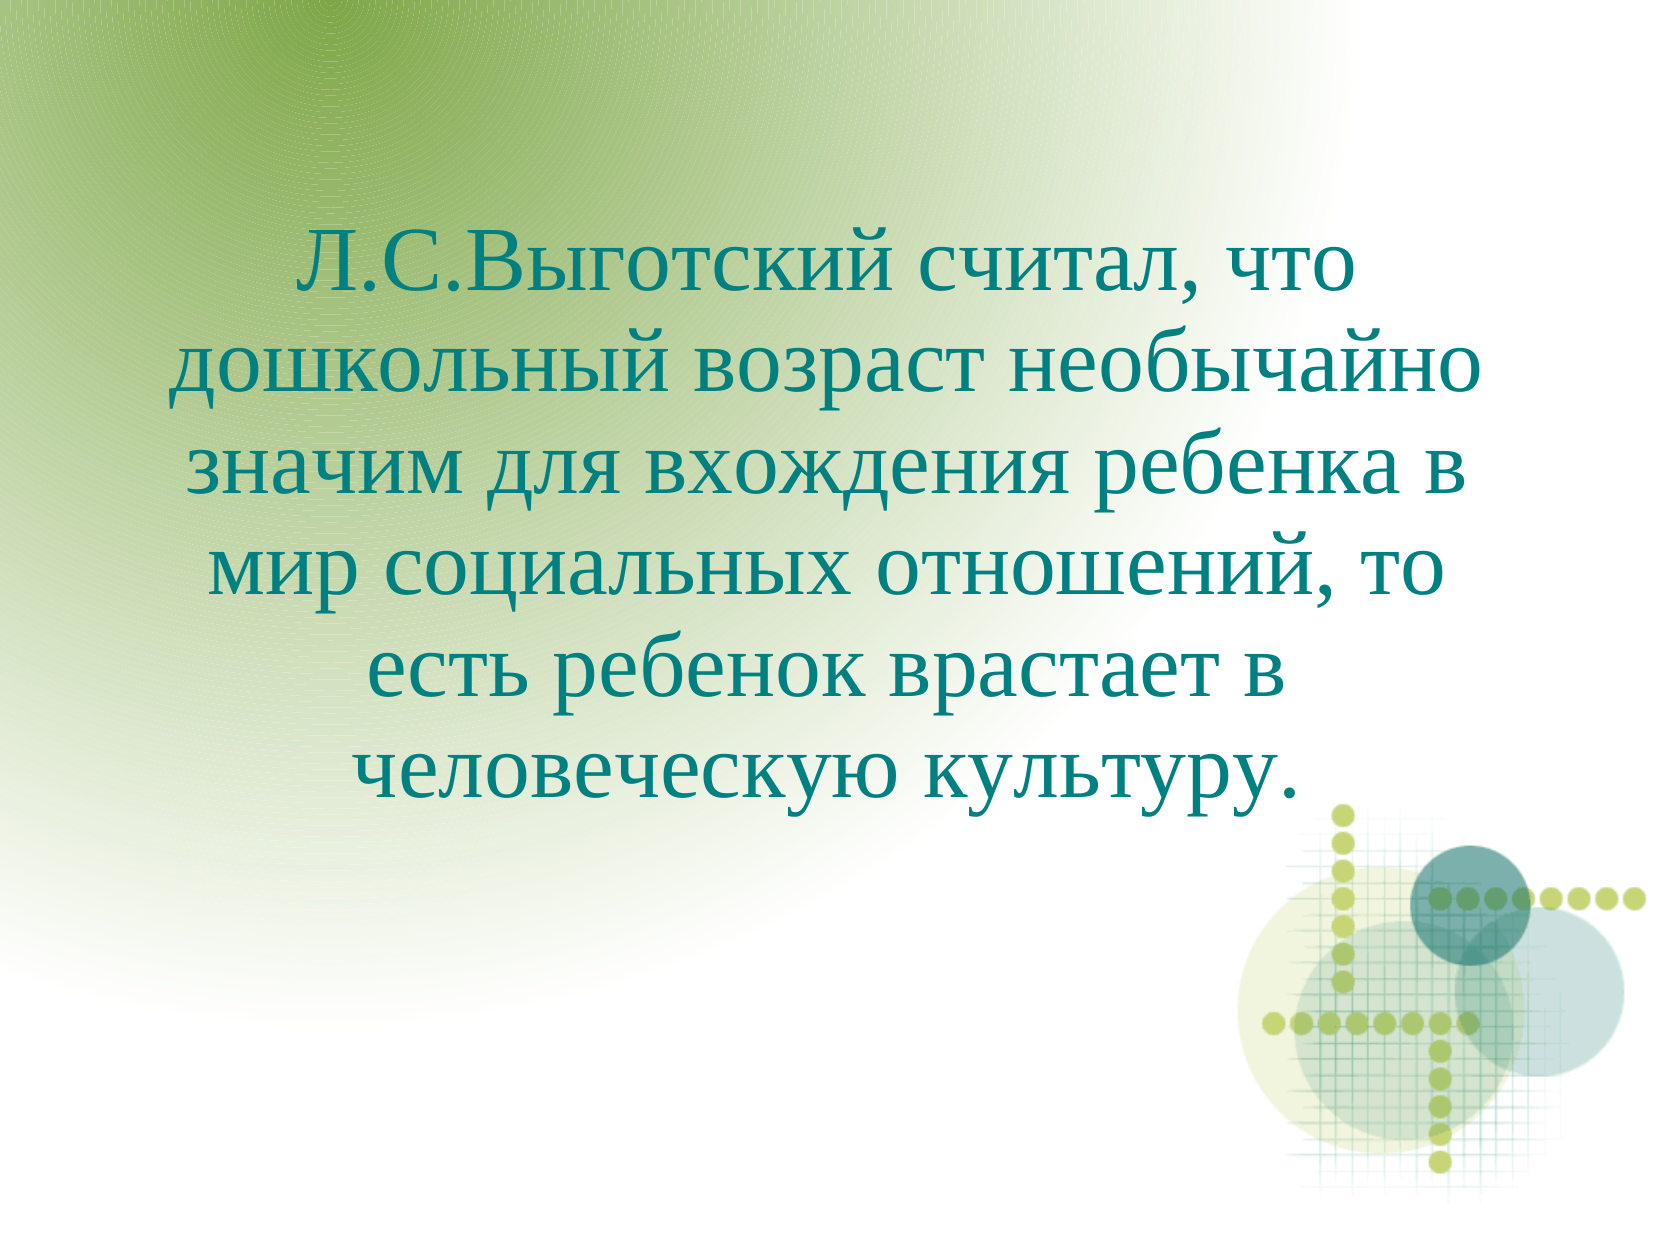

# Л.С.Выготский считал, что дошкольный возраст необычайно значим для вхождения ребенка в мир социальных отношений, то есть ребенок врастает в человеческую культуру.